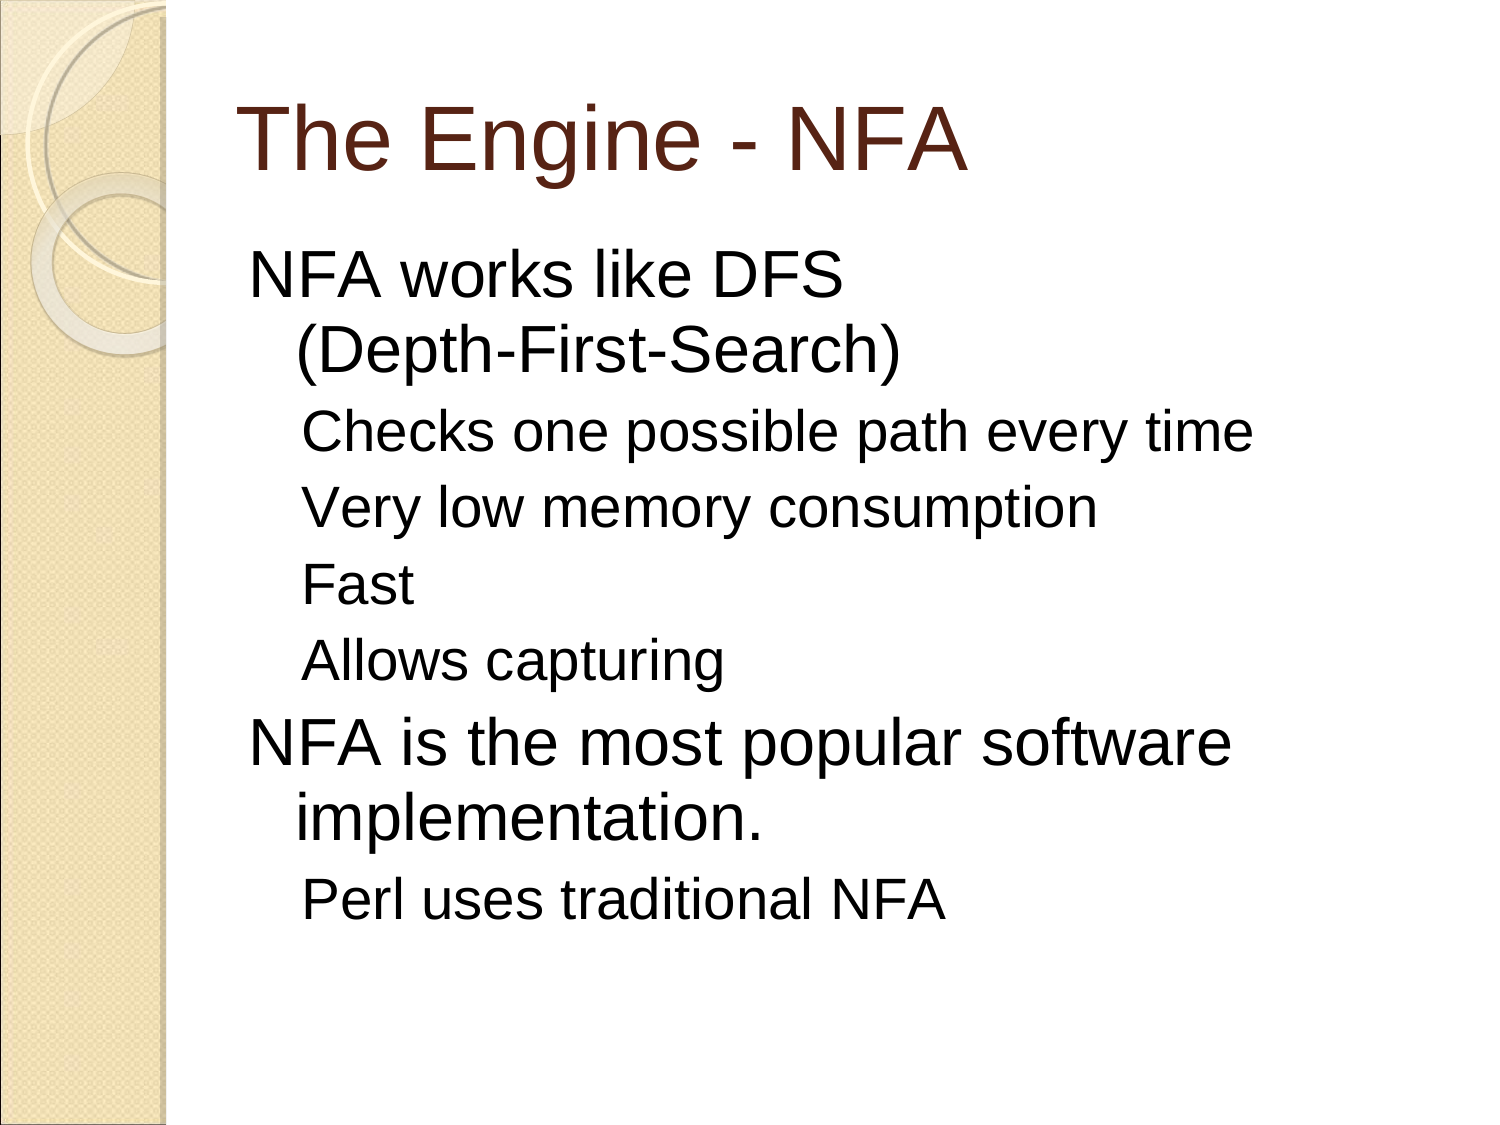

# The Engine - NFA
NFA works like DFS
(Depth-First-Search)
Checks one possible path every time
Very low memory consumption
Fast
Allows capturing
NFA is the most popular software implementation.
Perl uses traditional NFA